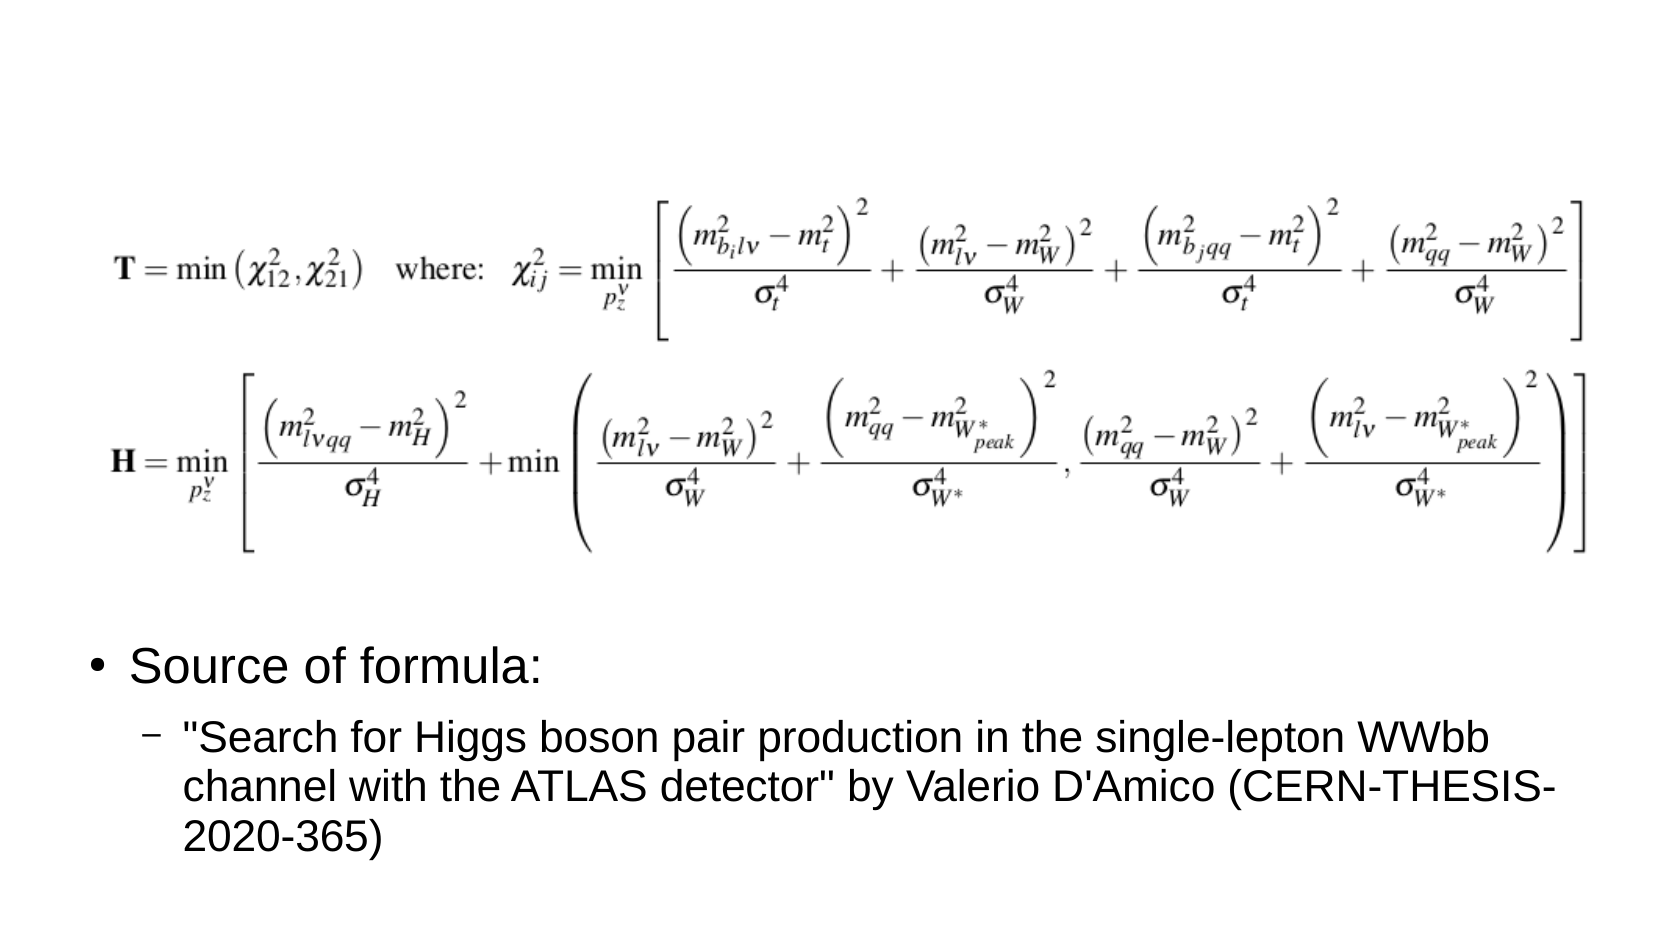

#
Source of formula:
"Search for Higgs boson pair production in the single-lepton WWbb channel with the ATLAS detector" by Valerio D'Amico (CERN-THESIS-2020-365)